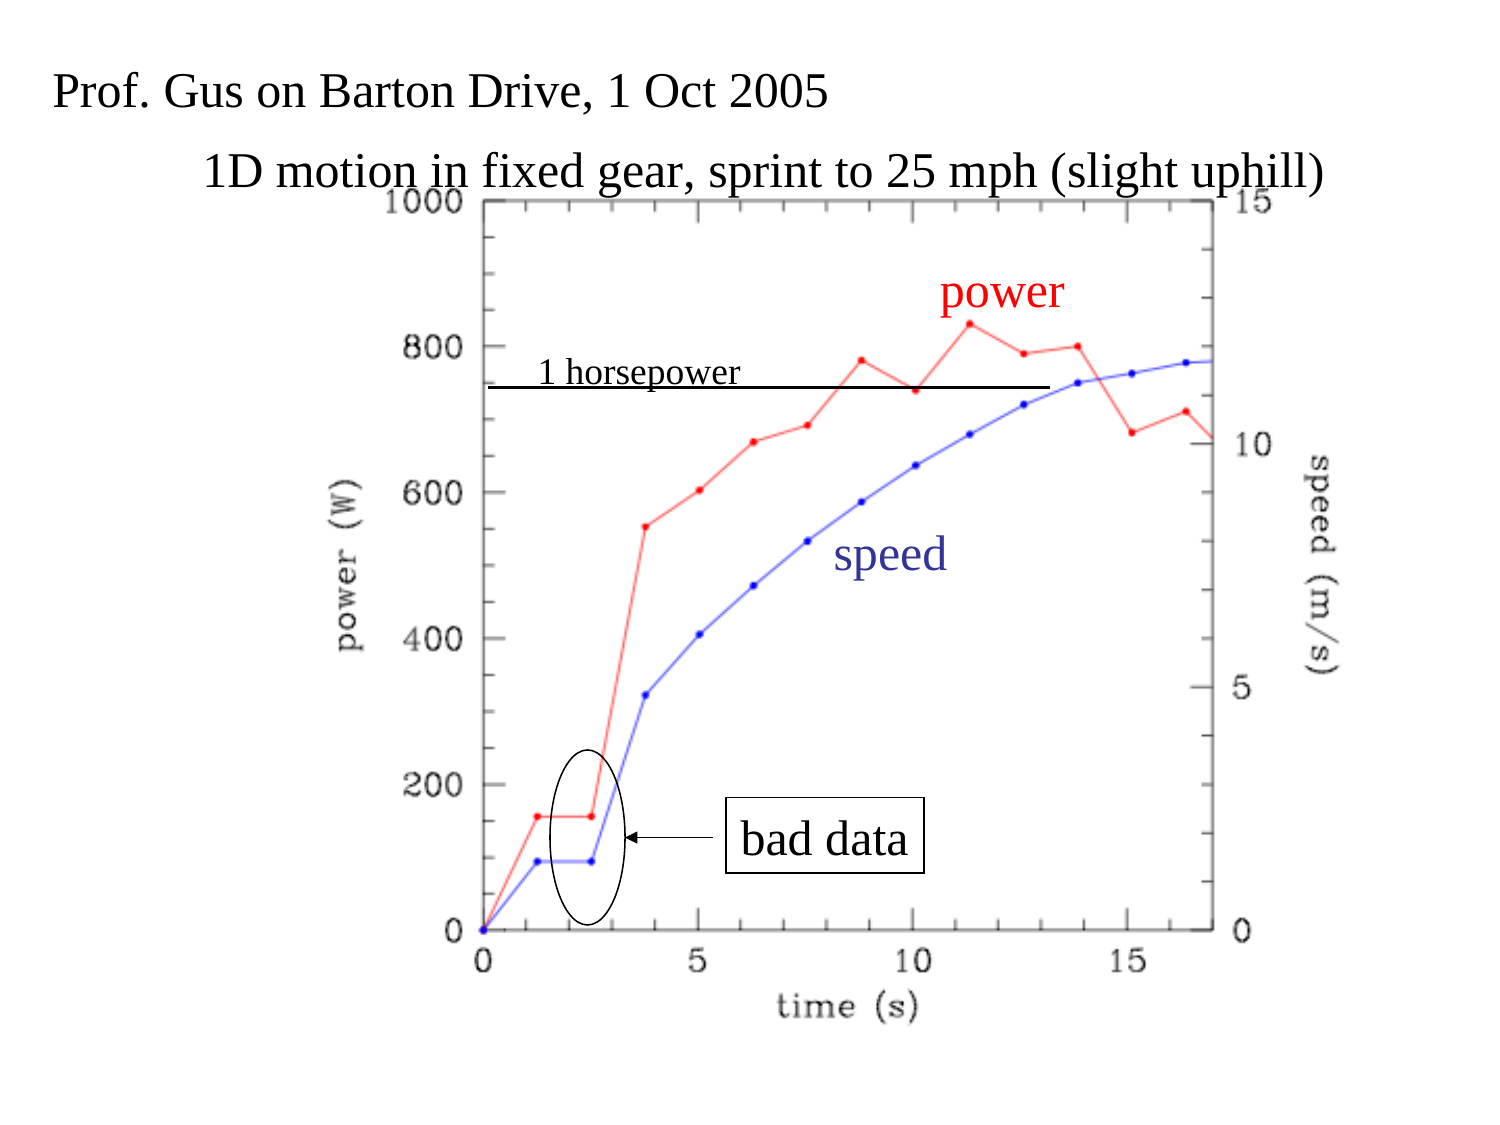

Prof. Gus on Barton Drive, 1 Oct 2005
	1D motion in fixed gear, sprint to 25 mph (slight uphill)
power
1 horsepower
speed
bad data